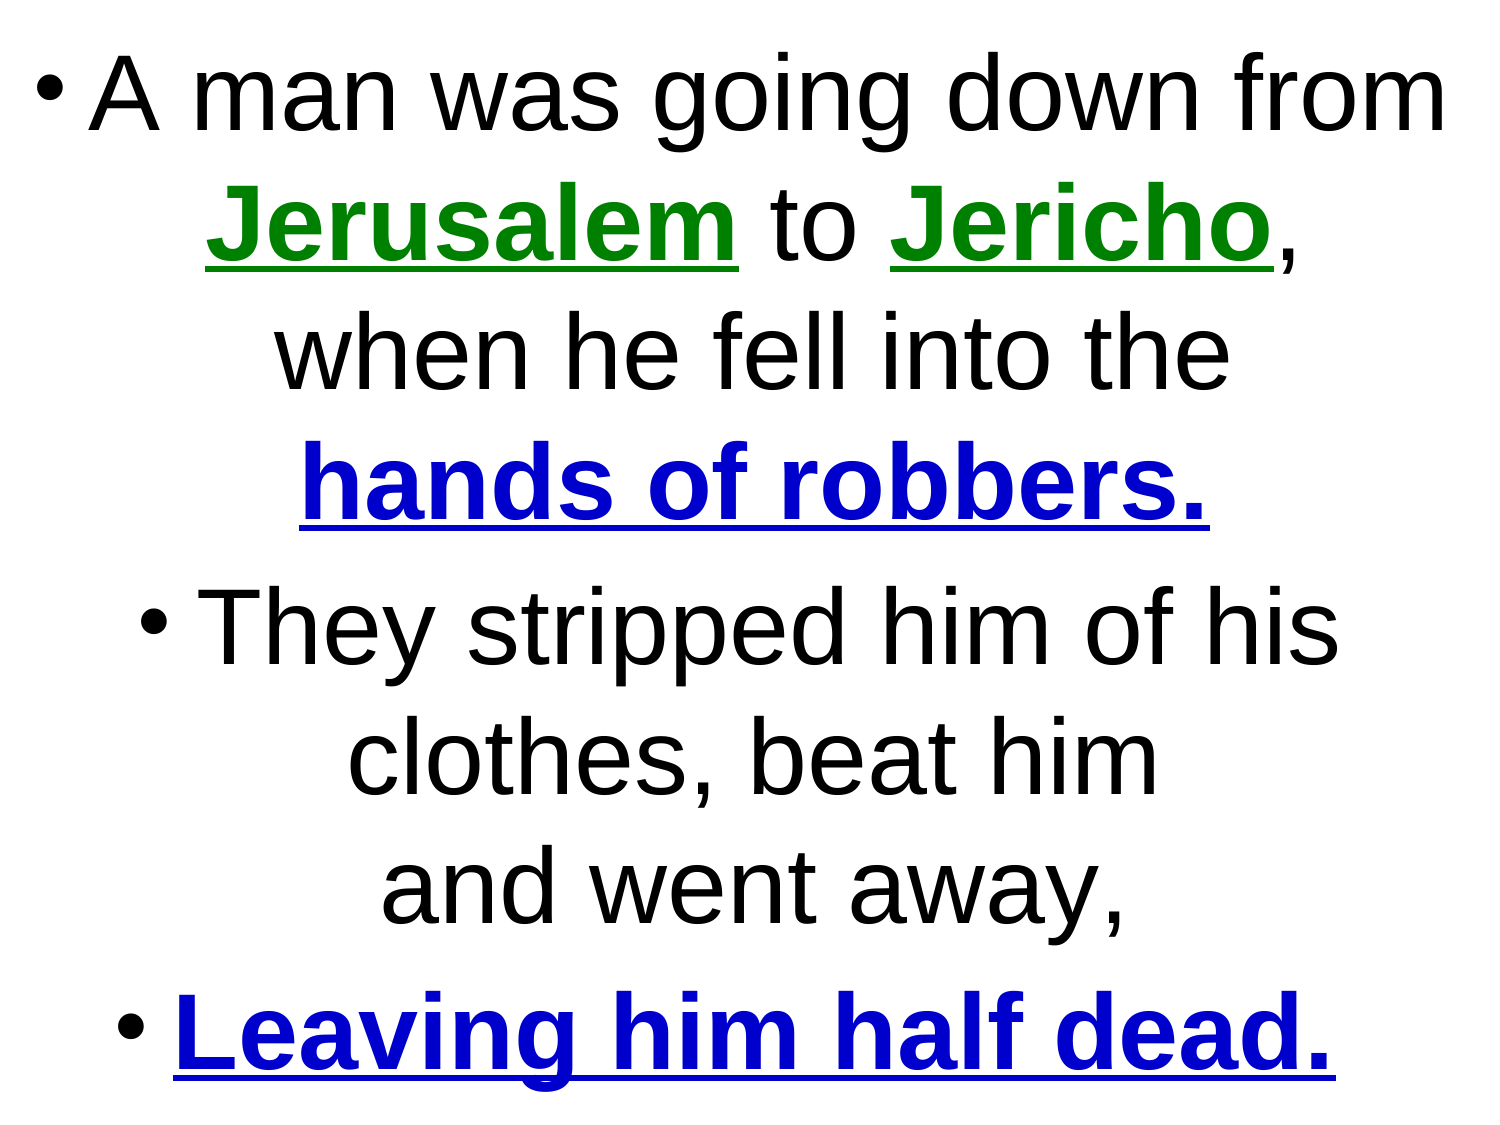

# A man was going down from Jerusalem to Jericho, when he fell into the hands of robbers.
They stripped him of his clothes, beat him
and went away,
Leaving him half dead.
7